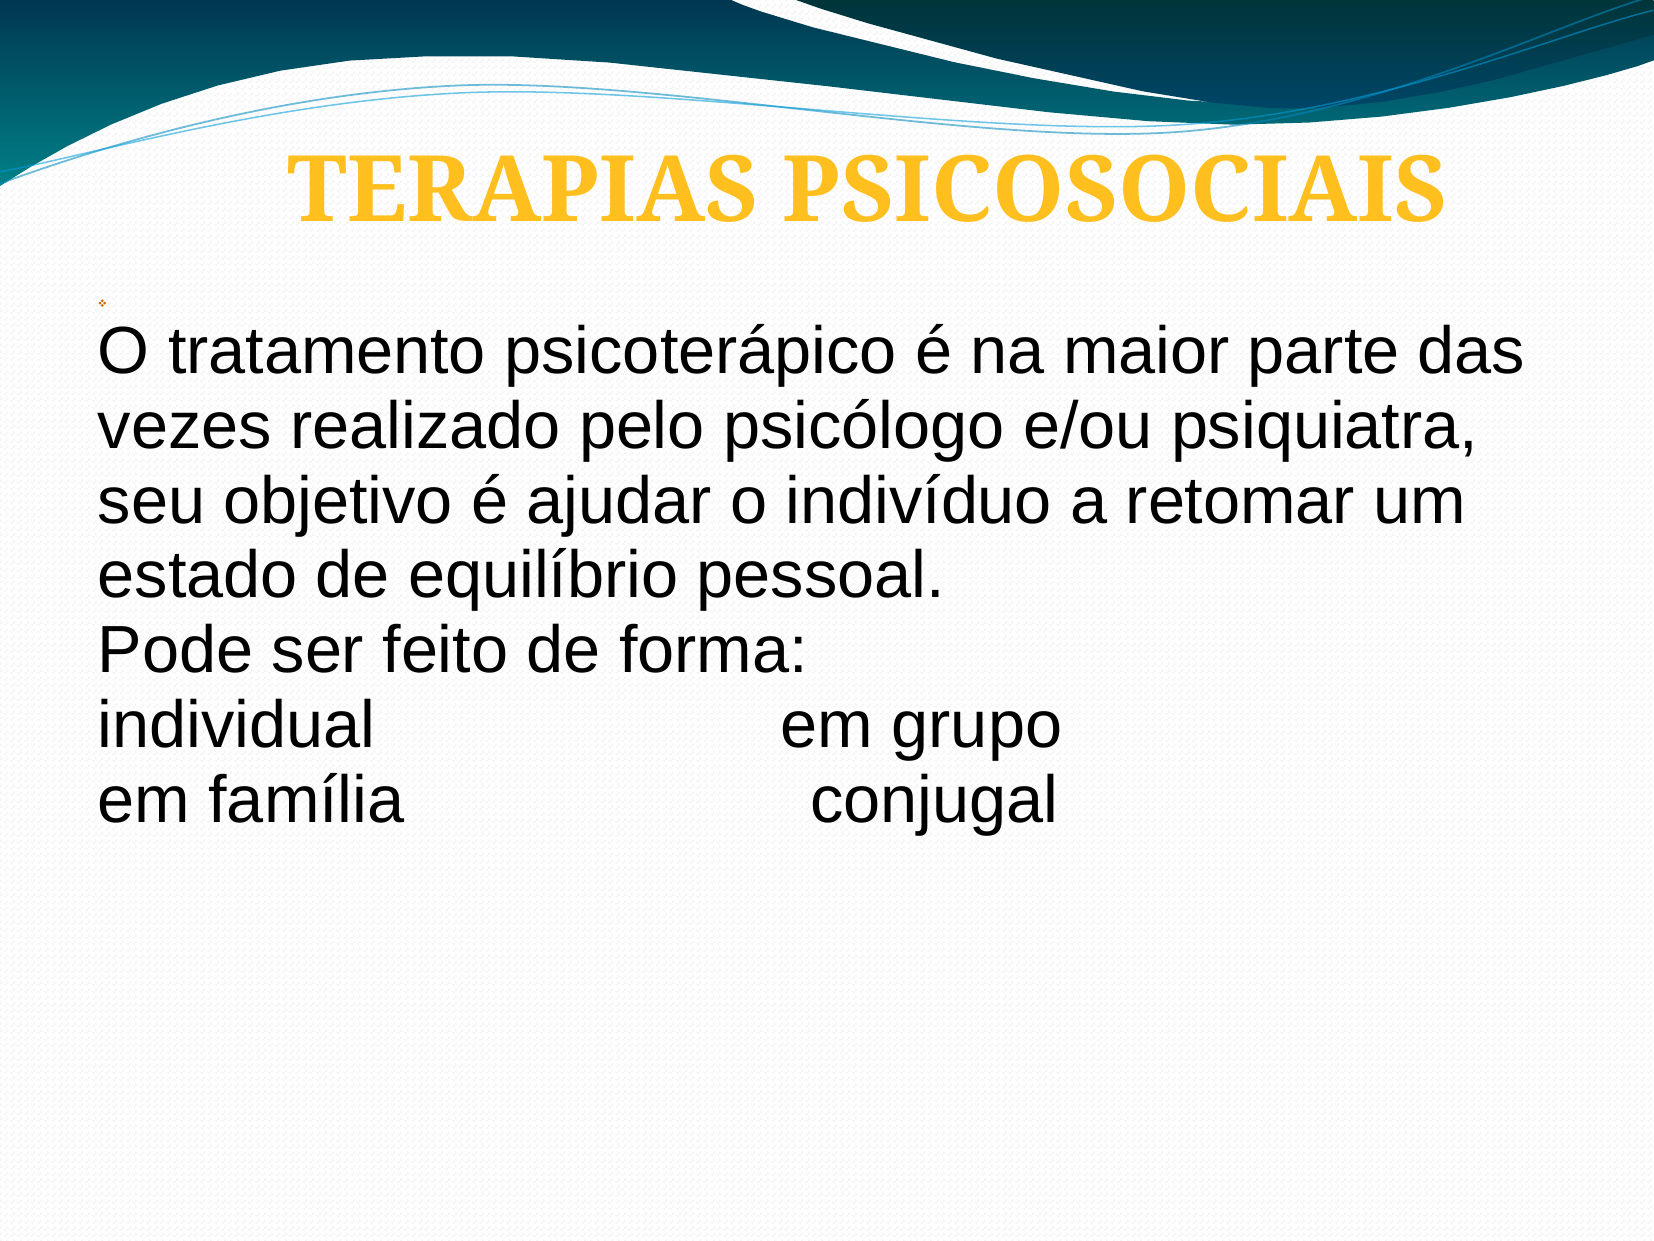

TERAPIAS PSICOSOCIAIS
O tratamento psicoterápico é na maior parte das vezes realizado pelo psicólogo e/ou psiquiatra, seu objetivo é ajudar o indivíduo a retomar um estado de equilíbrio pessoal.
Pode ser feito de forma:
individual em grupo
em família conjugal